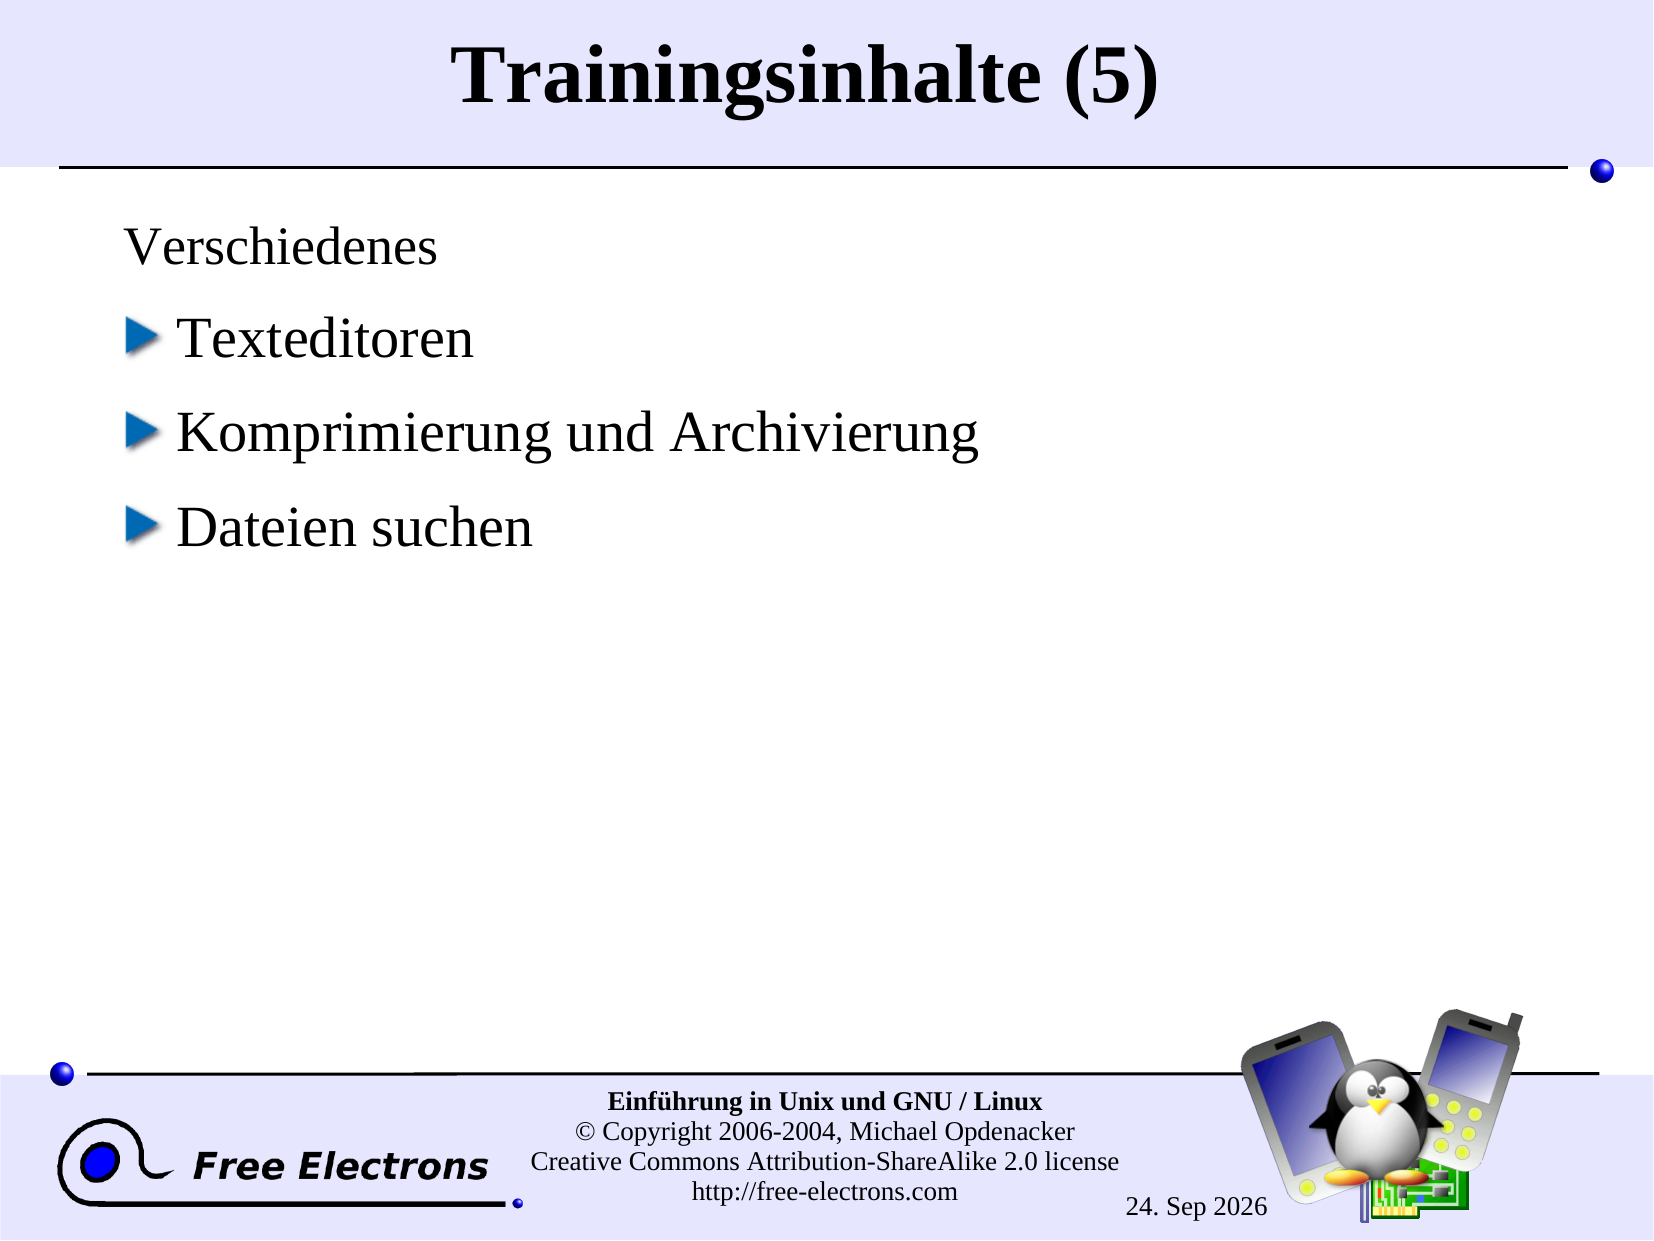

# Trainingsinhalte (5)
Verschiedenes
Texteditoren
Komprimierung und Archivierung
Dateien suchen